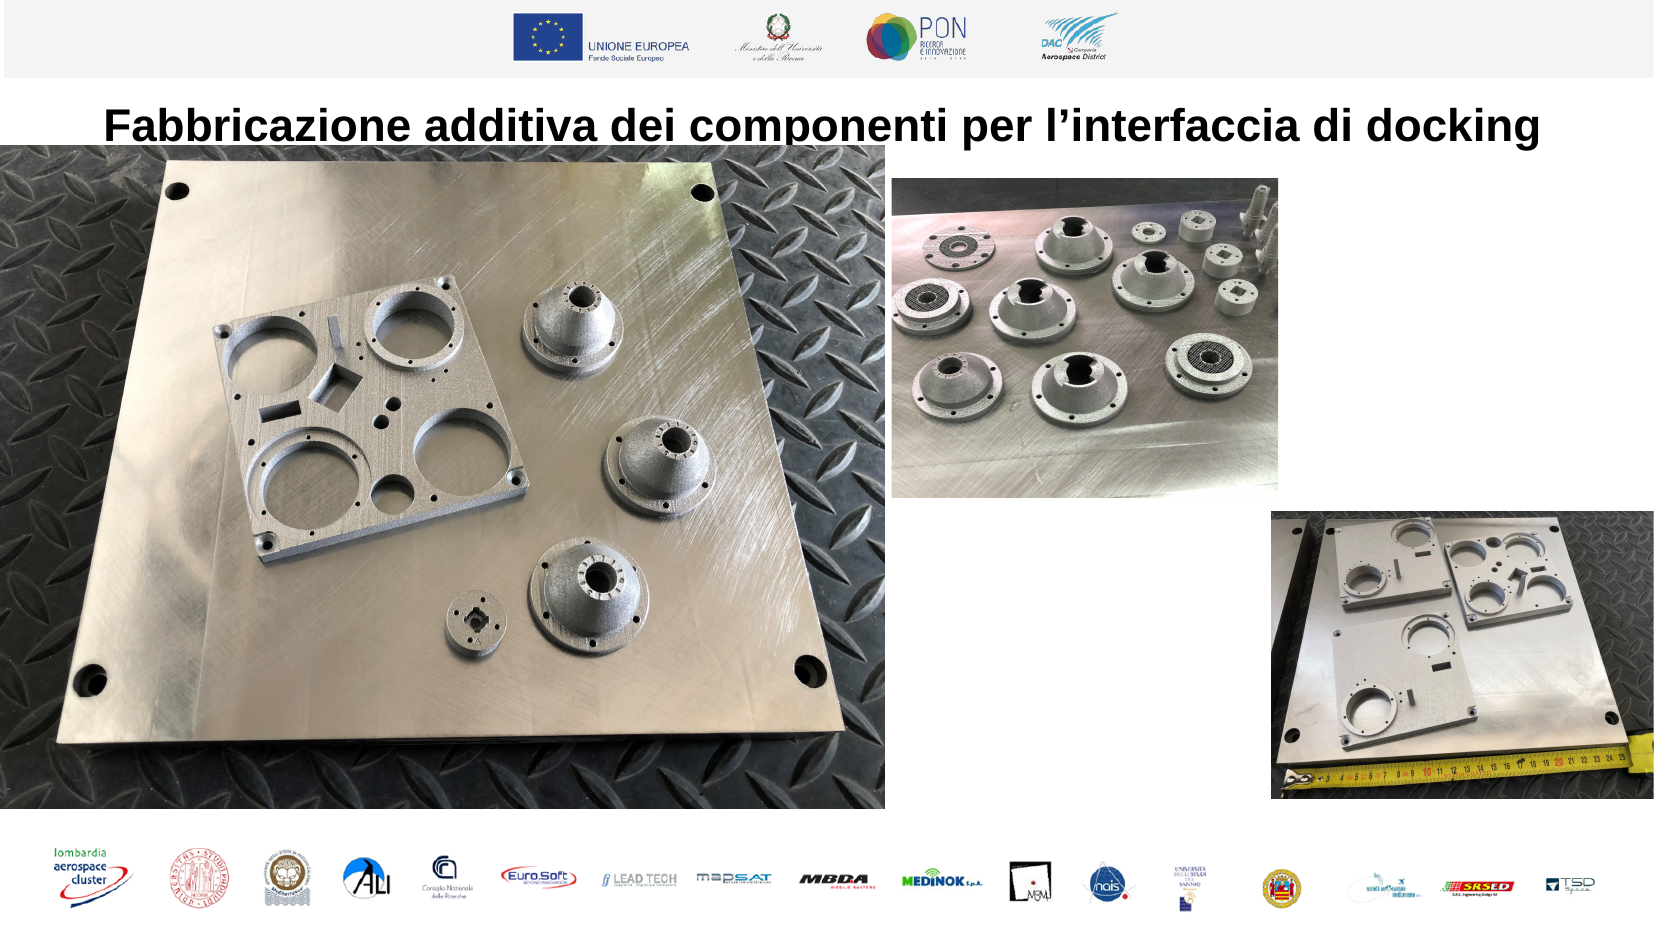

Fabbricazione additiva dei componenti per l’interfaccia di docking